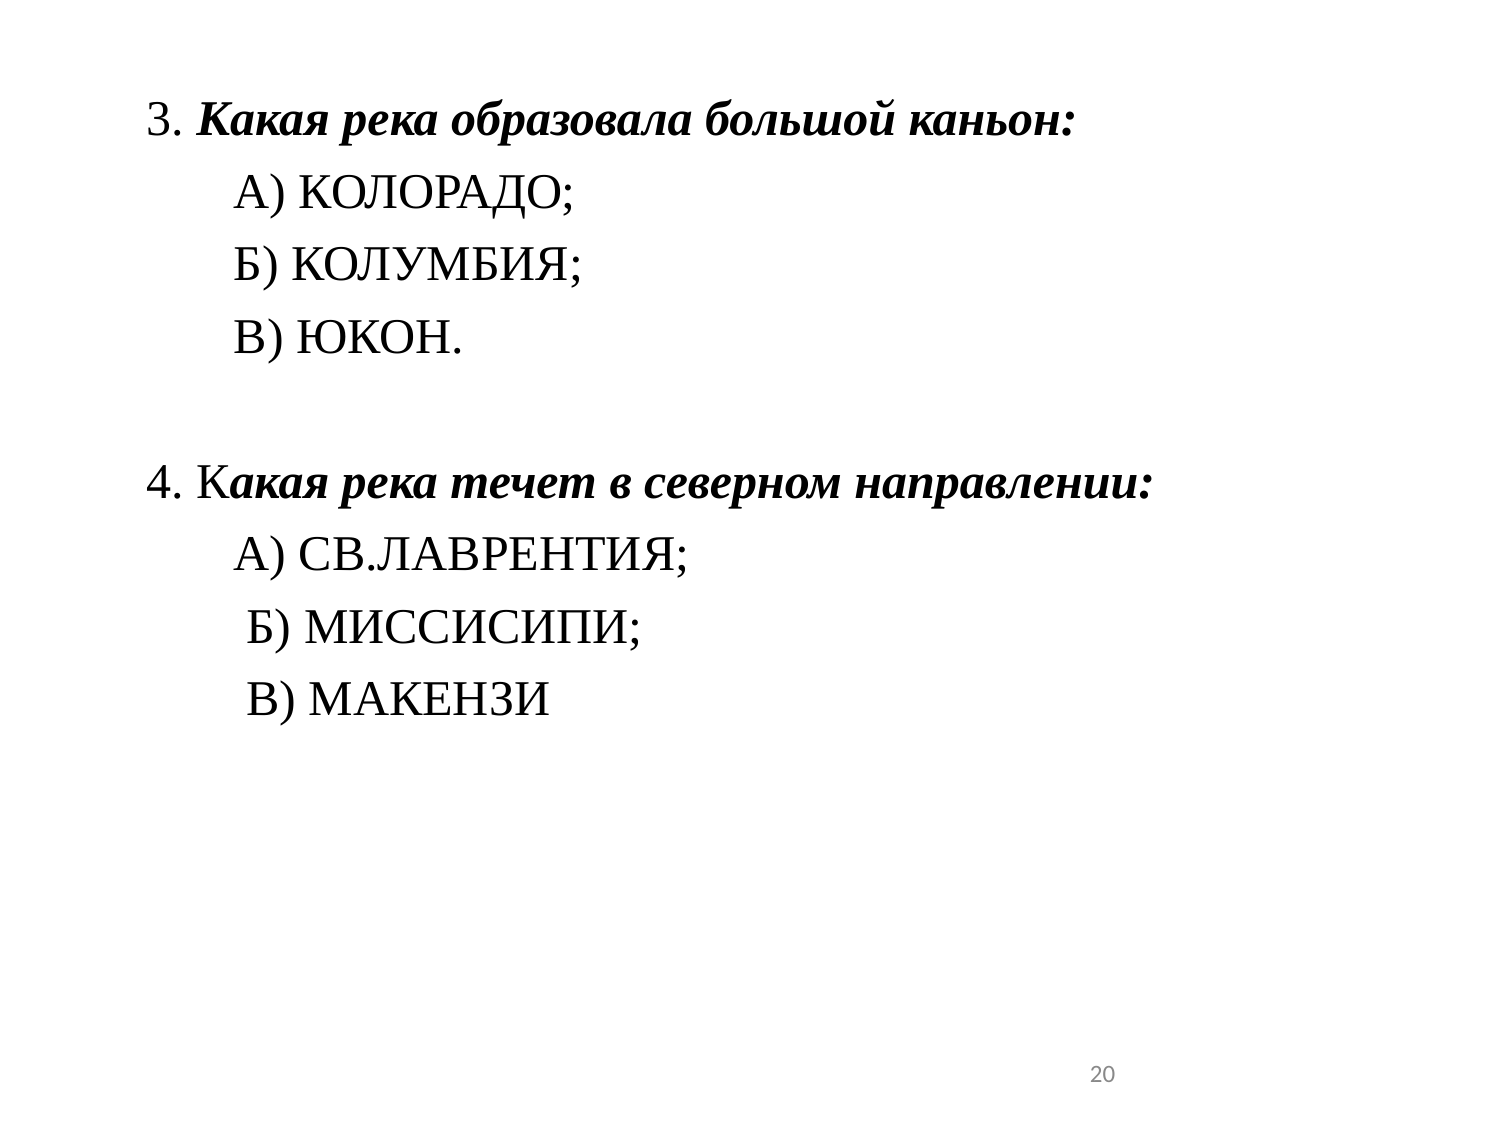

# 3. Какая река образовала большой каньон:
 А) КОЛОРАДО;
 Б) КОЛУМБИЯ;
 В) ЮКОН.
4. Какая река течет в северном направлении:
 А) СВ.ЛАВРЕНТИЯ;
 Б) МИССИСИПИ;
 В) МАКЕНЗИ